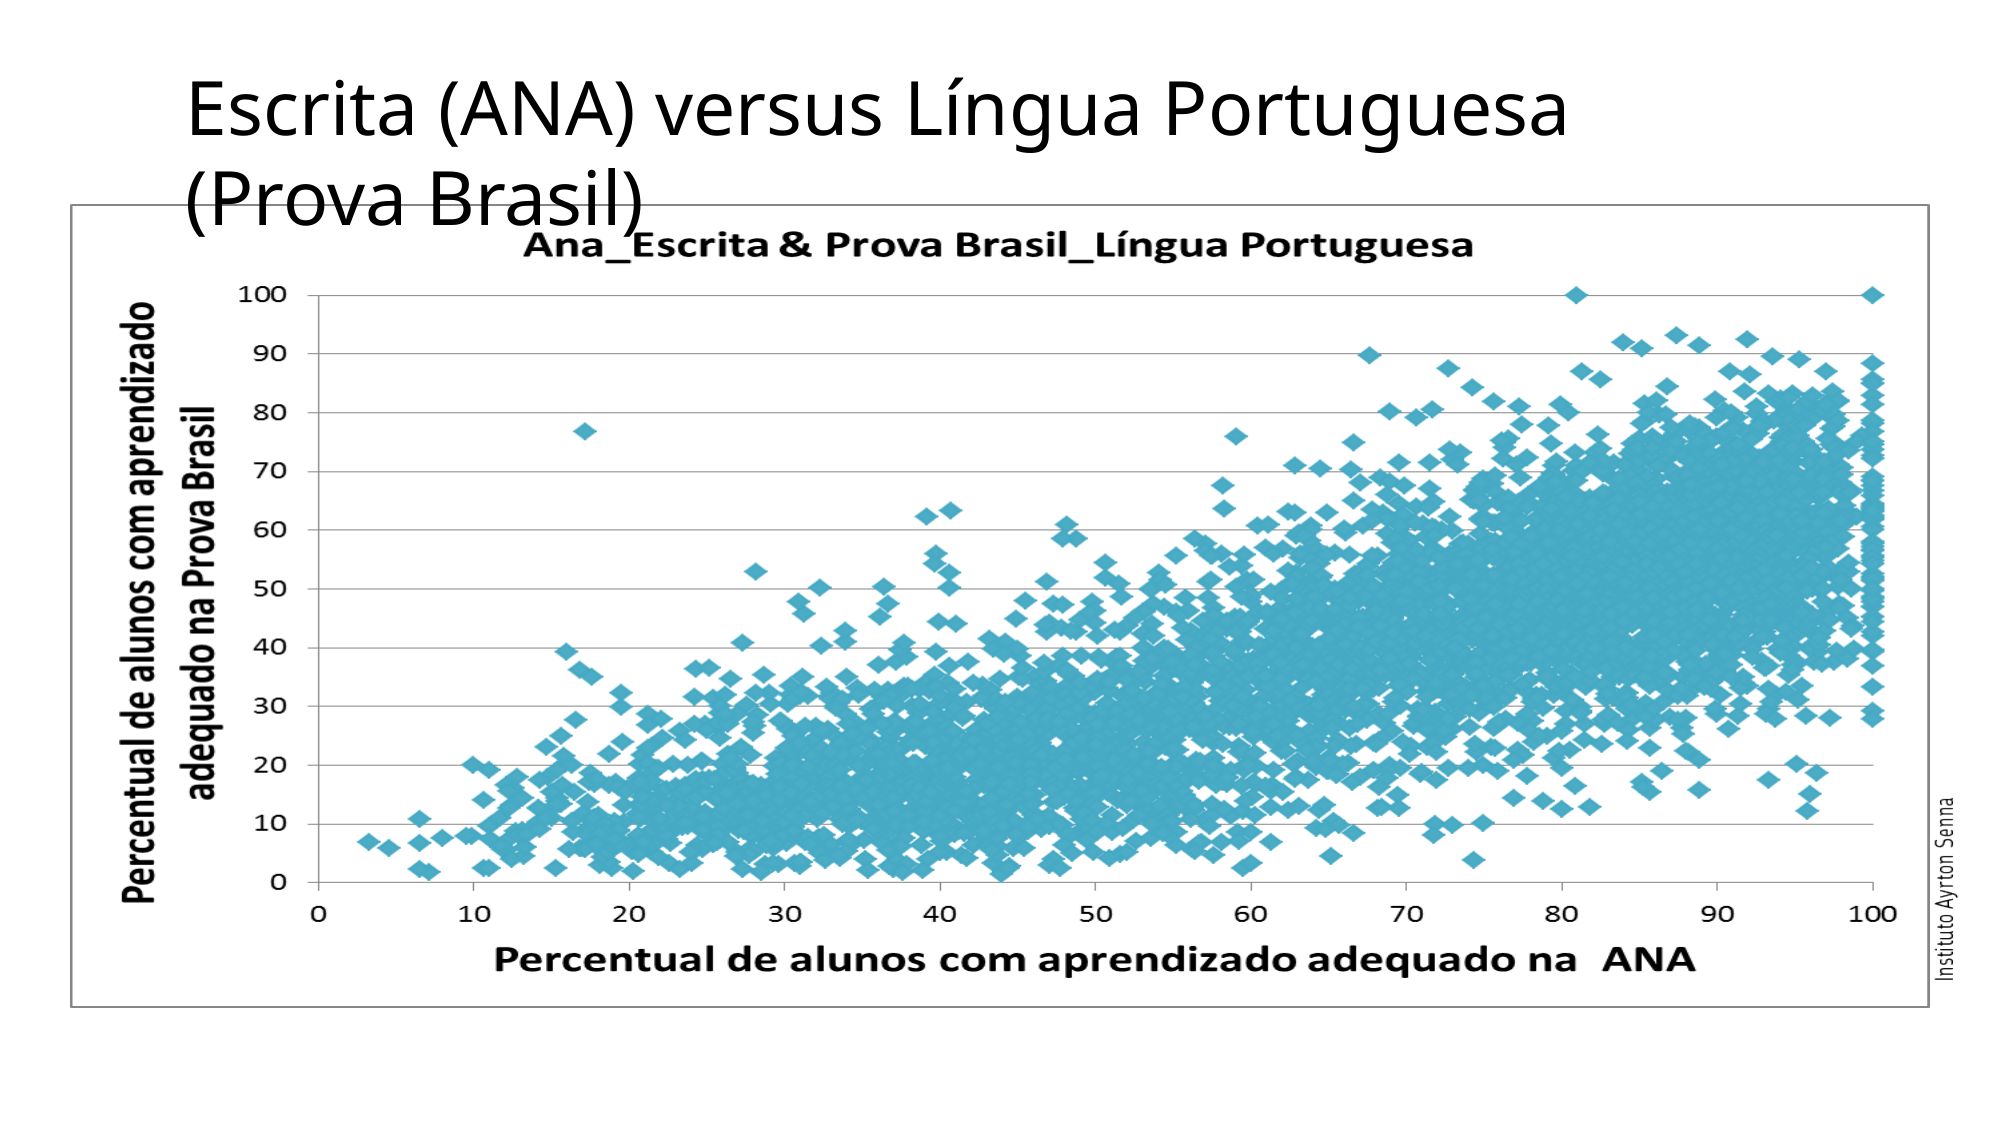

Escrita (ANA) versus Língua Portuguesa (Prova Brasil)